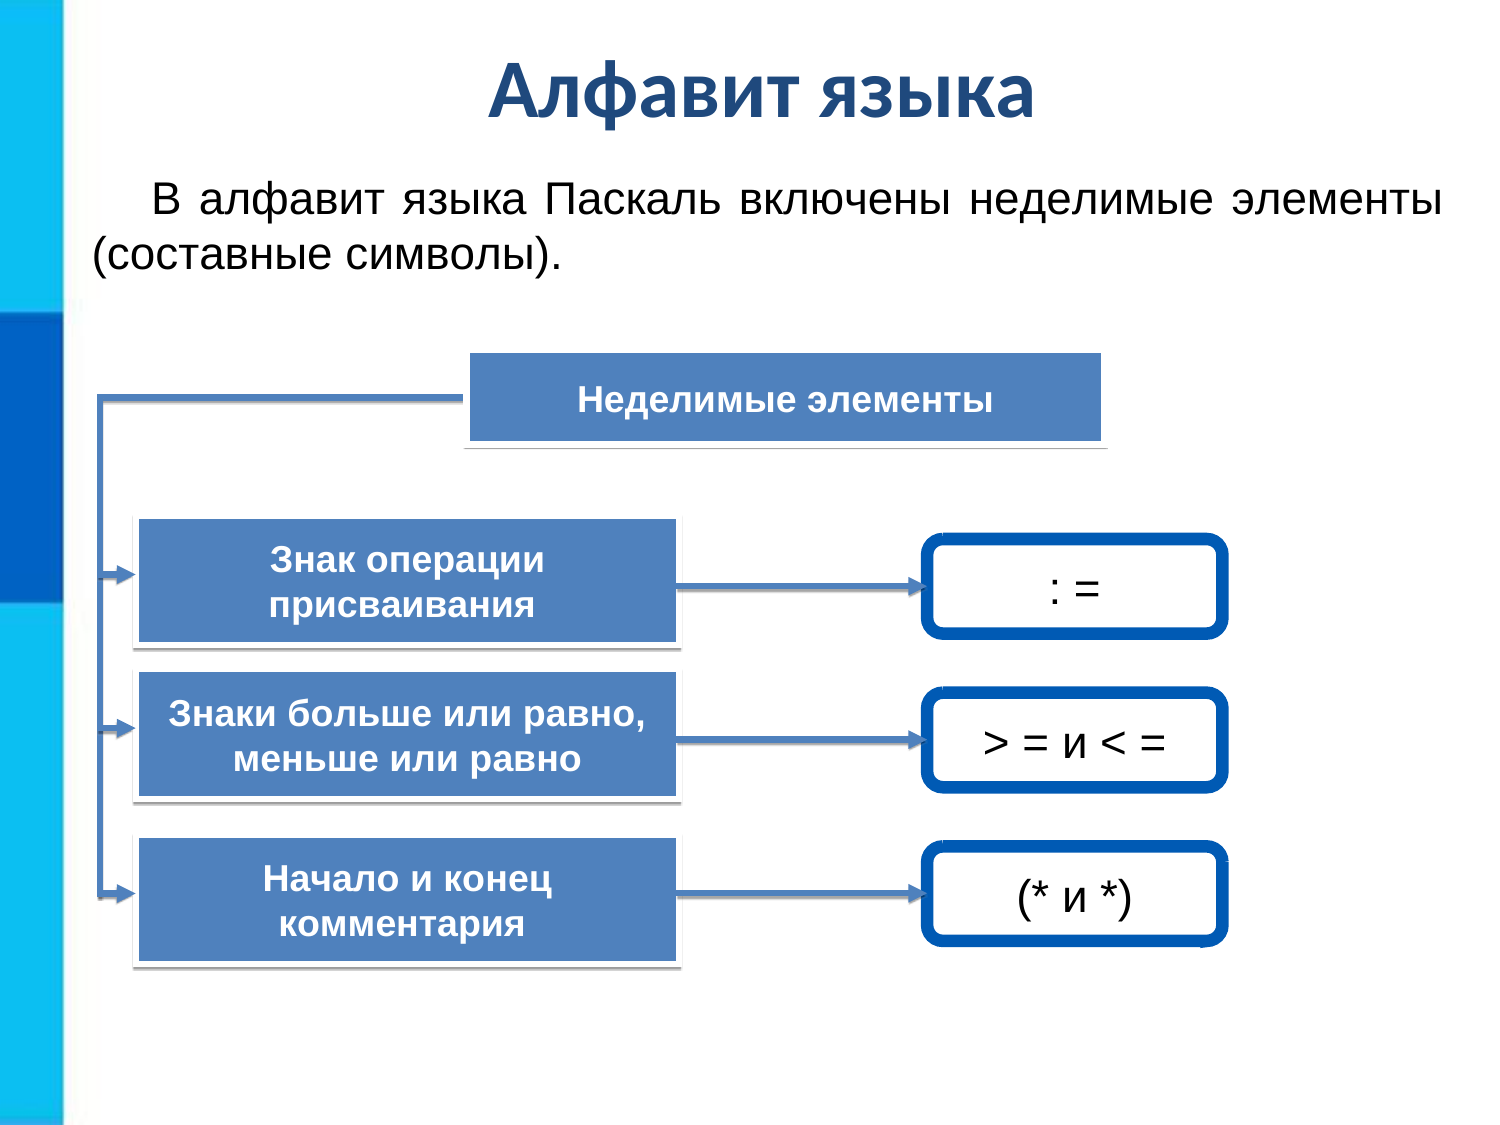

Алфавит языка
В алфавит языка Паскаль включены неделимые элементы (составные символы).
Неделимые элементы
Знак операции
присваивания
: =
Знаки больше или равно,
меньше или равно
> = и < =
Начало и конец
комментария
(* и *)